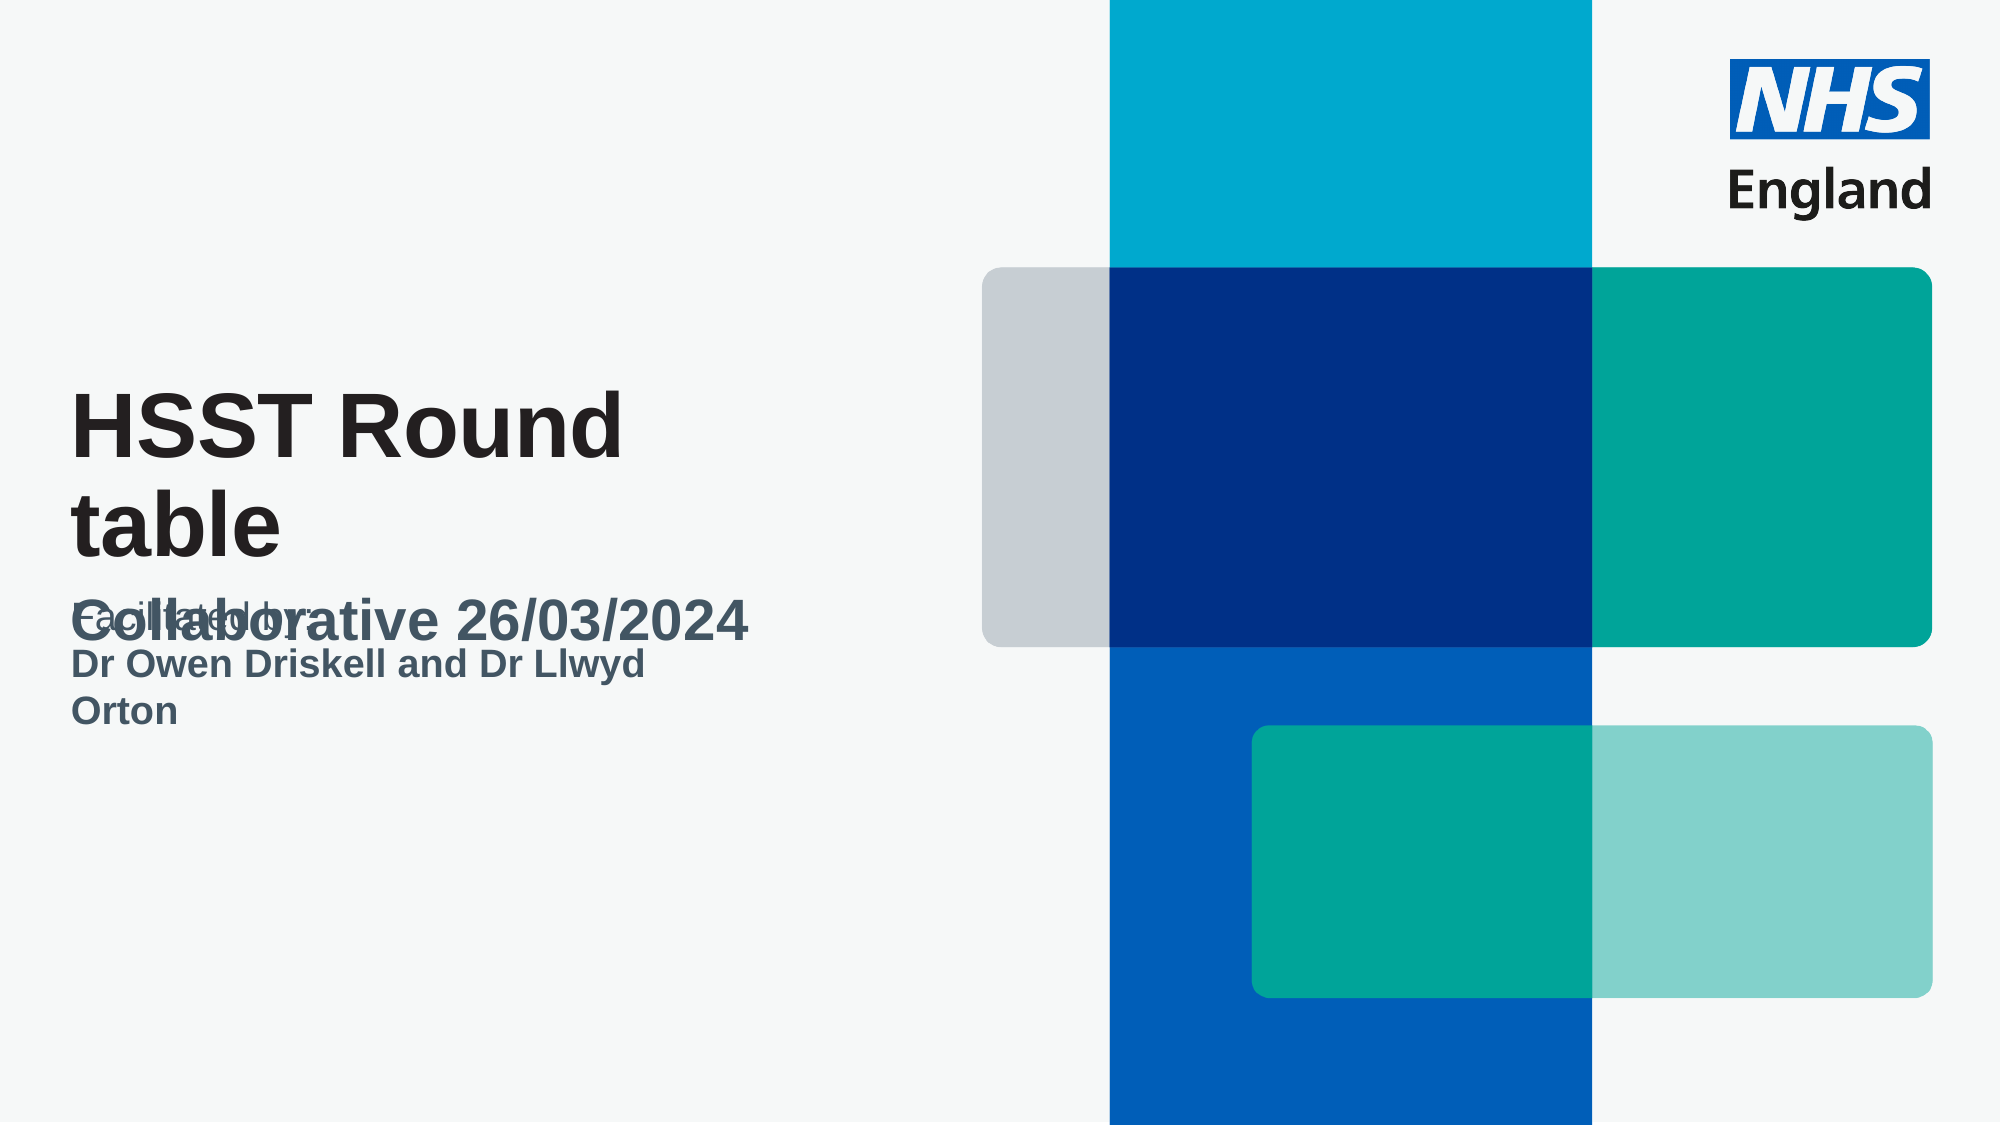

# HSST Round table
Collaborative 26/03/2024
Facilitated by:
Dr Owen Driskell and Dr Llwyd Orton